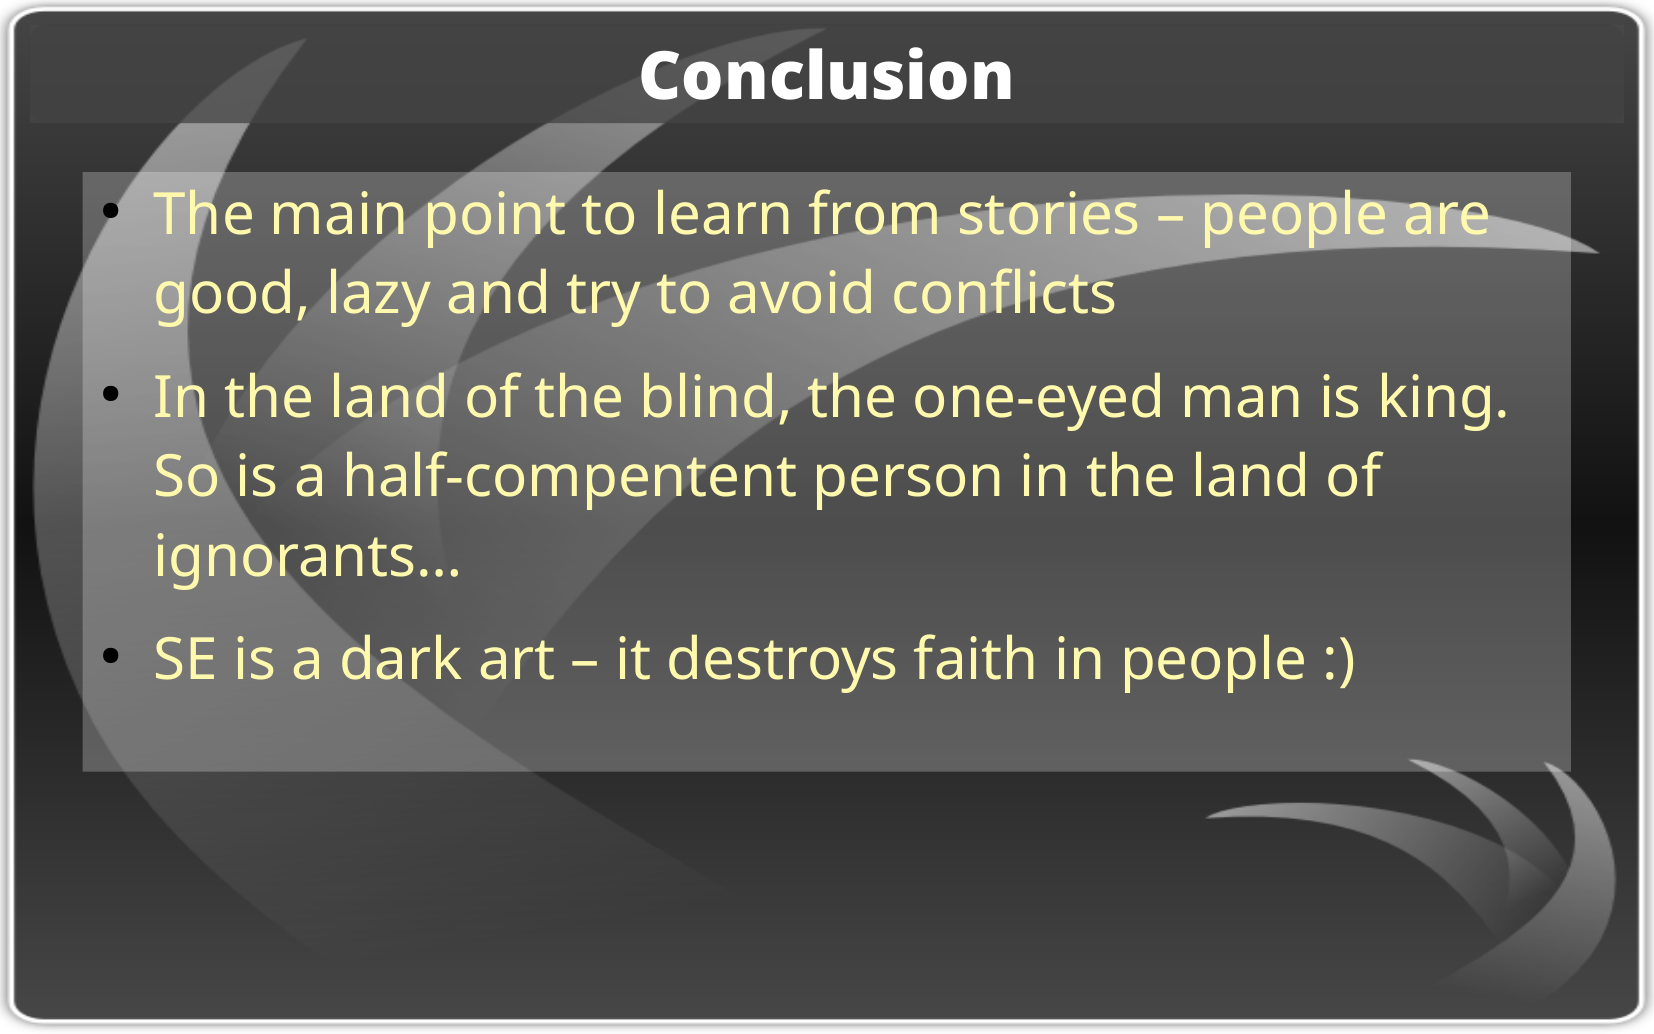

# Conclusion
The main point to learn from stories – people are good, lazy and try to avoid conflicts
In the land of the blind, the one-eyed man is king. So is a half-compentent person in the land of ignorants…
SE is a dark art – it destroys faith in people :)